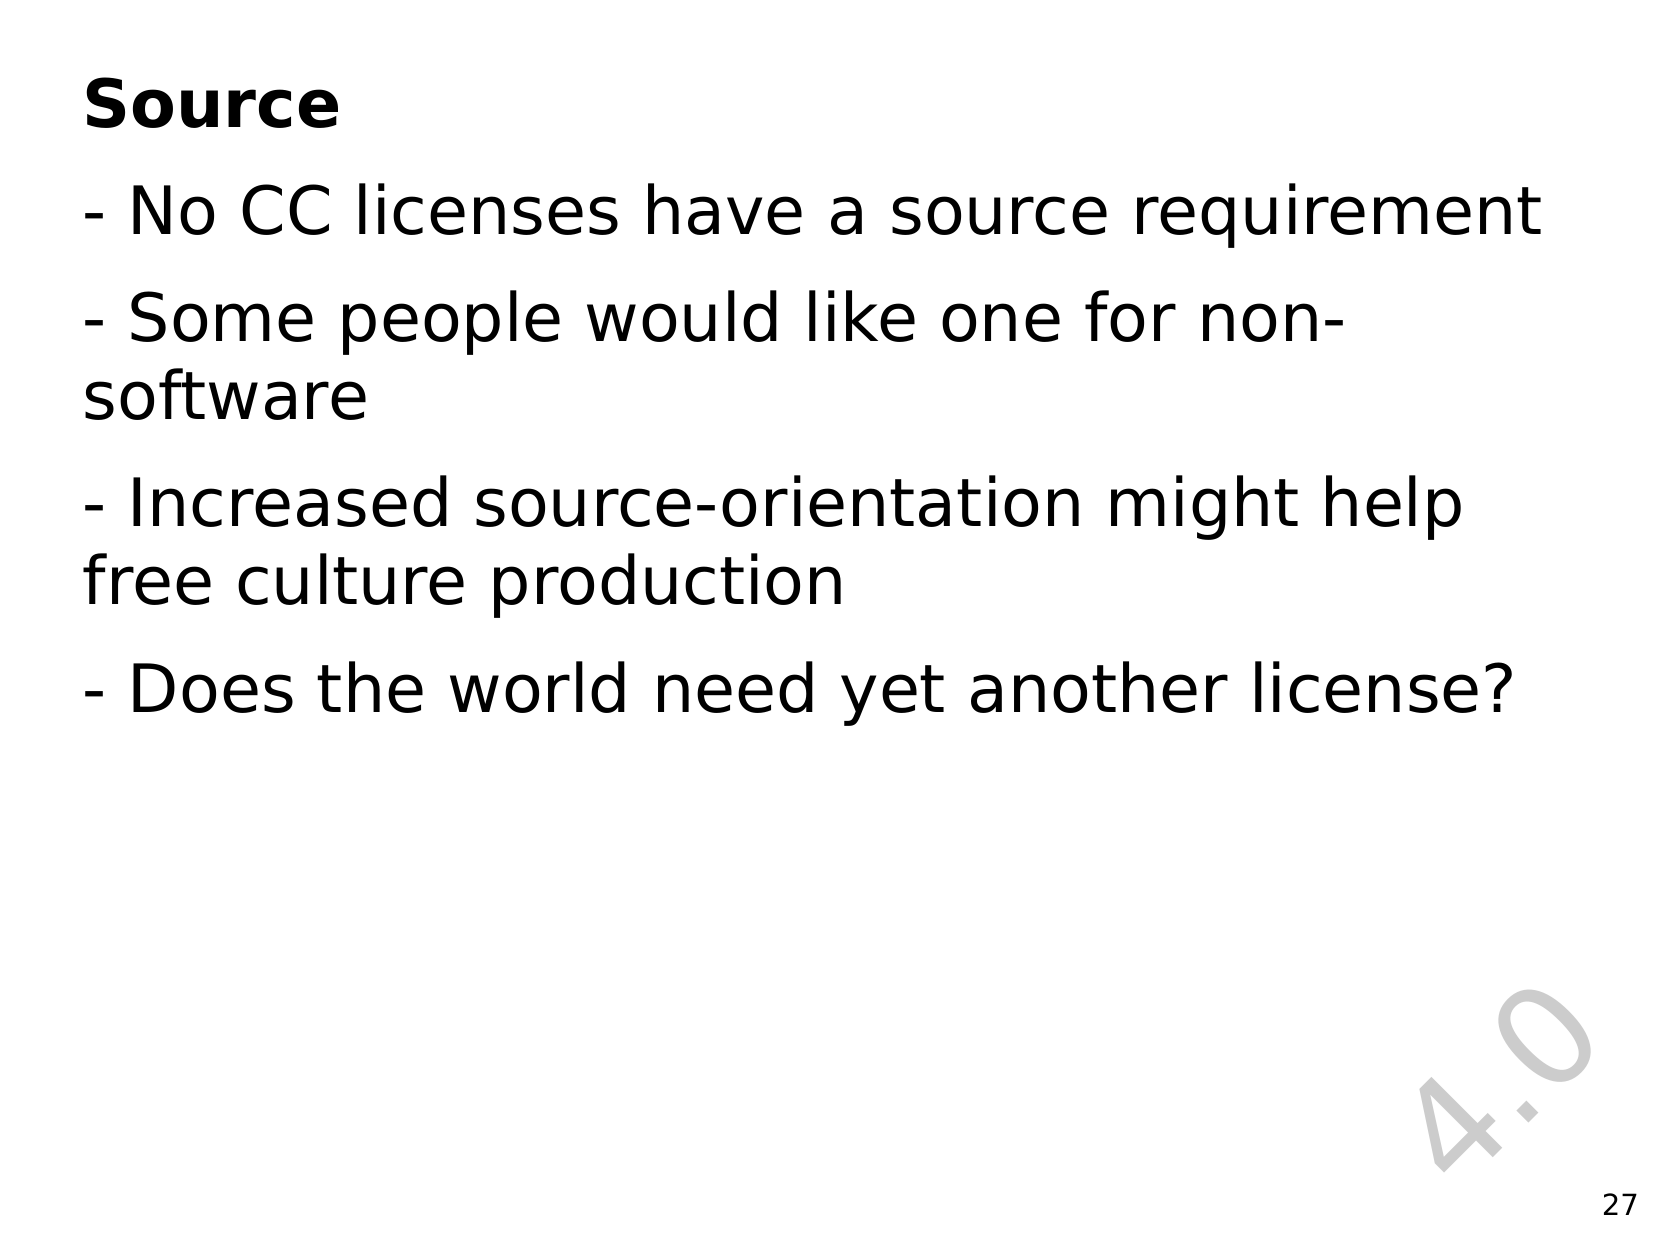

# Source
- No CC licenses have a source requirement
- Some people would like one for non-software
- Increased source-orientation might help free culture production
- Does the world need yet another license?
4.0